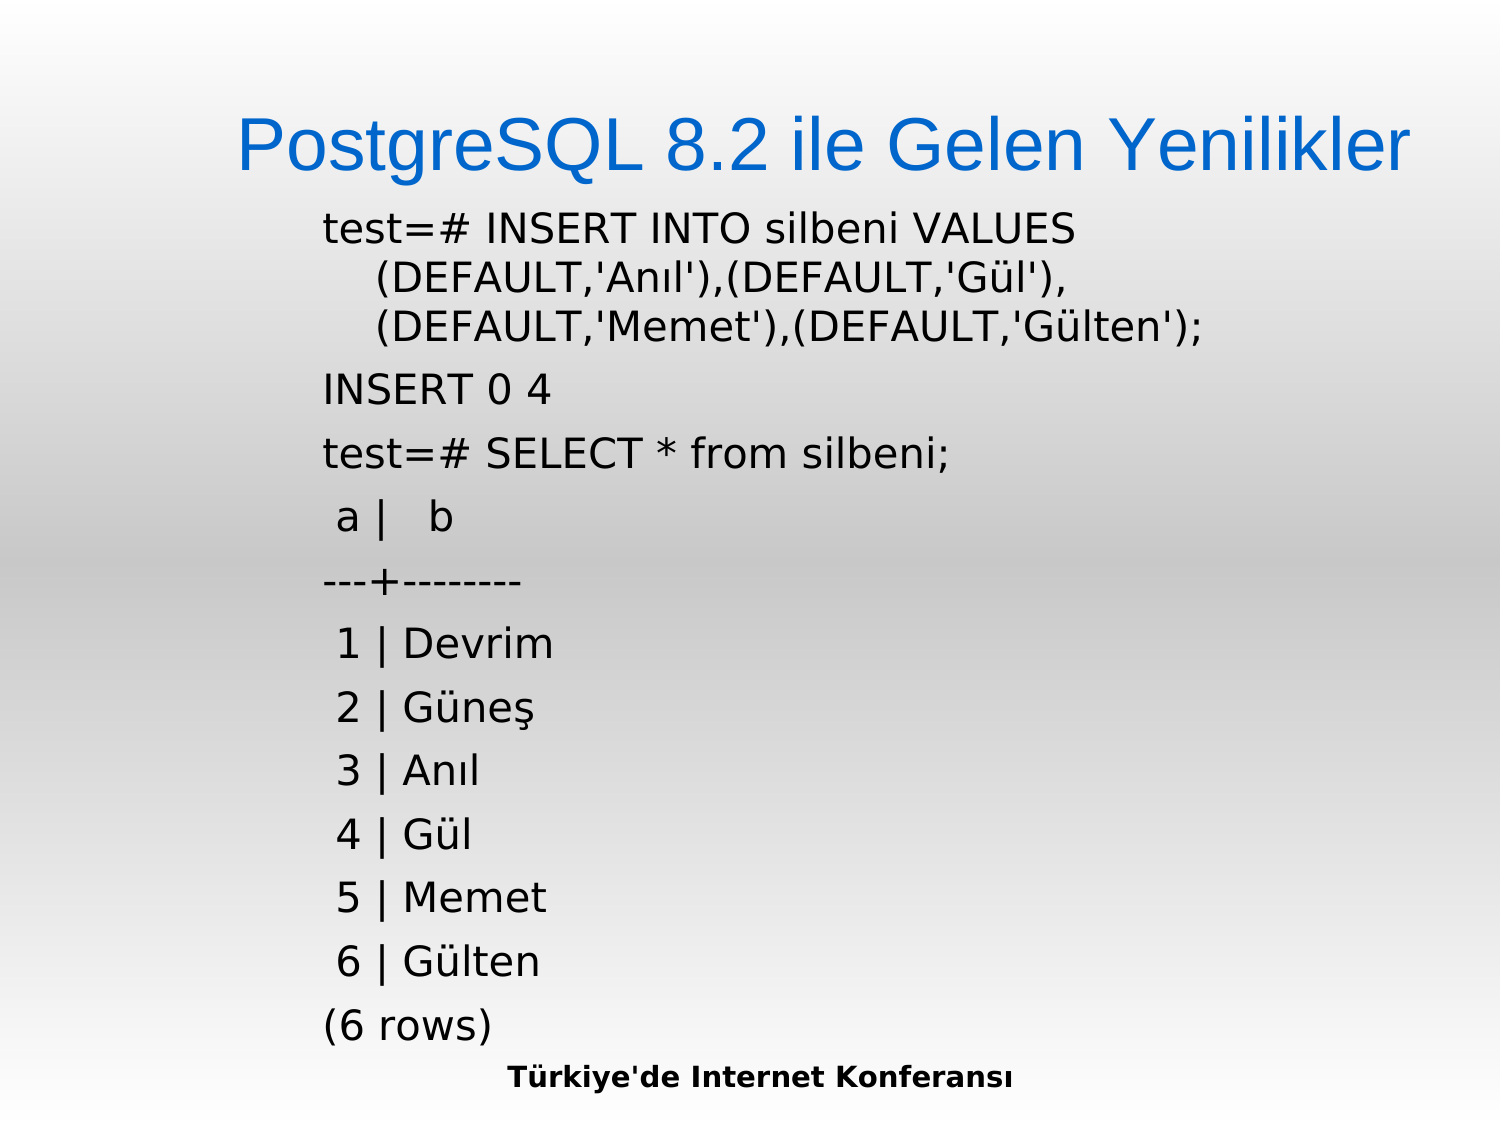

# PostgreSQL 8.2 ile Gelen Yenilikler
test=# INSERT INTO silbeni VALUES (DEFAULT,'Anıl'),(DEFAULT,'Gül'),(DEFAULT,'Memet'),(DEFAULT,'Gülten');
INSERT 0 4
test=# SELECT * from silbeni;
 a | b
---+--------
 1 | Devrim
 2 | Güneş
 3 | Anıl
 4 | Gül
 5 | Memet
 6 | Gülten
(6 rows)